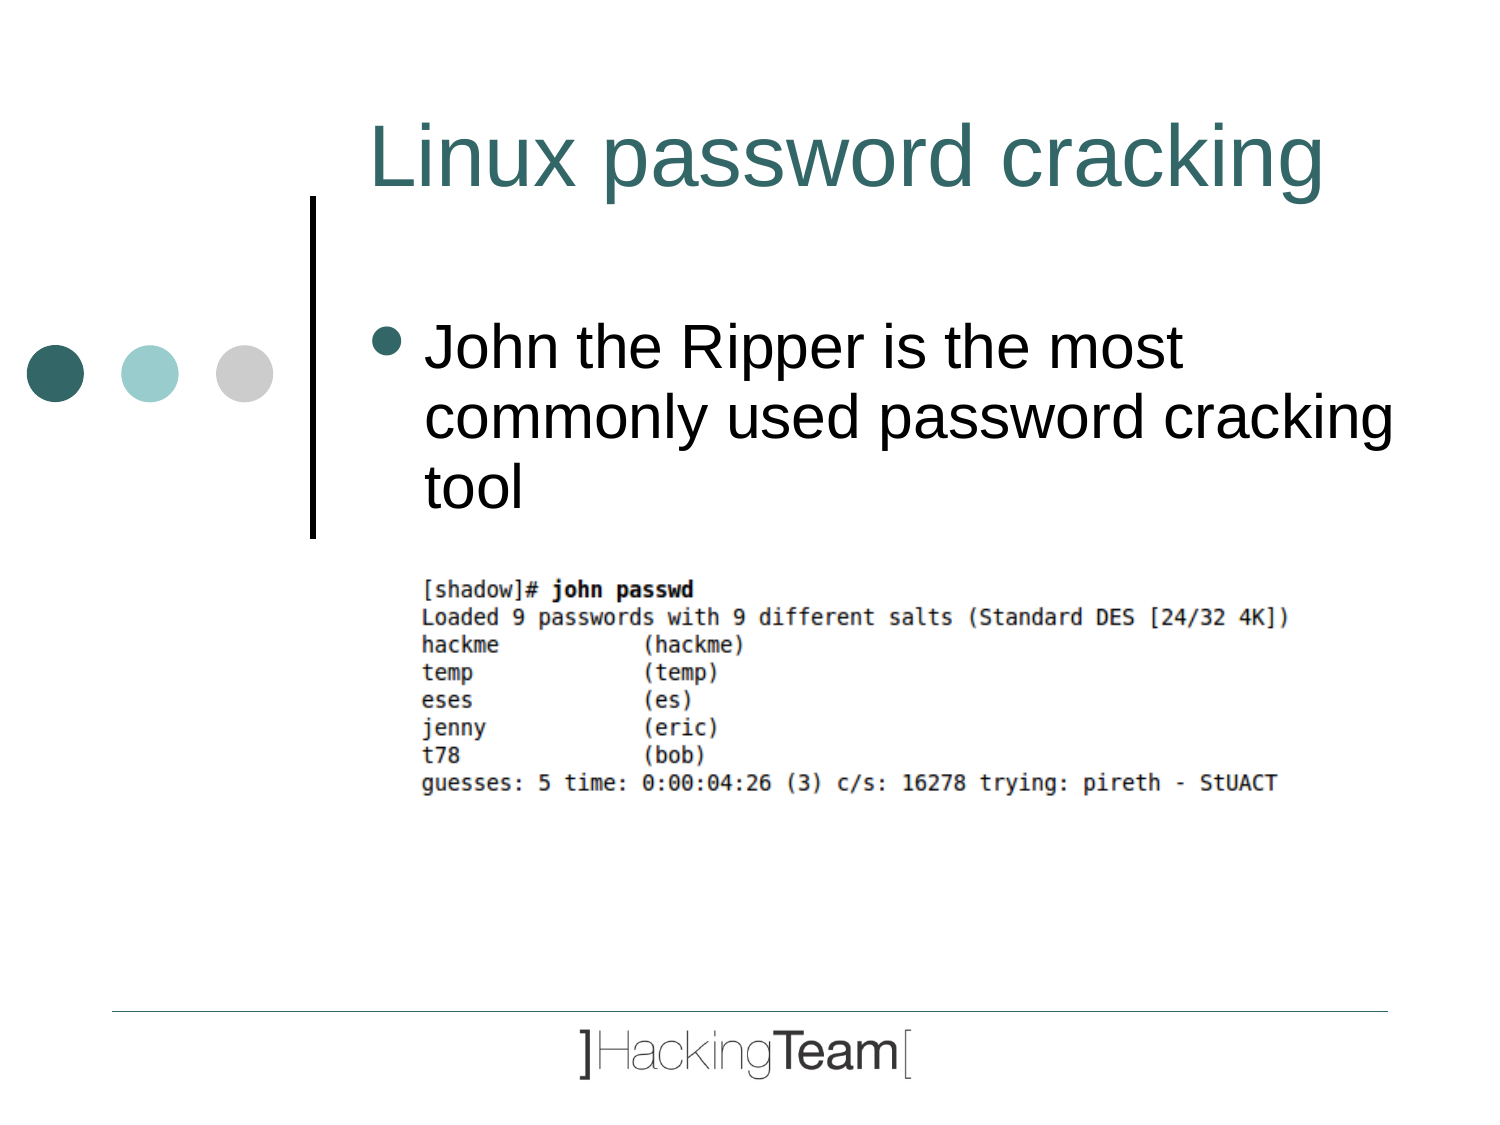

# Linux password cracking
John the Ripper is the most commonly used password cracking tool